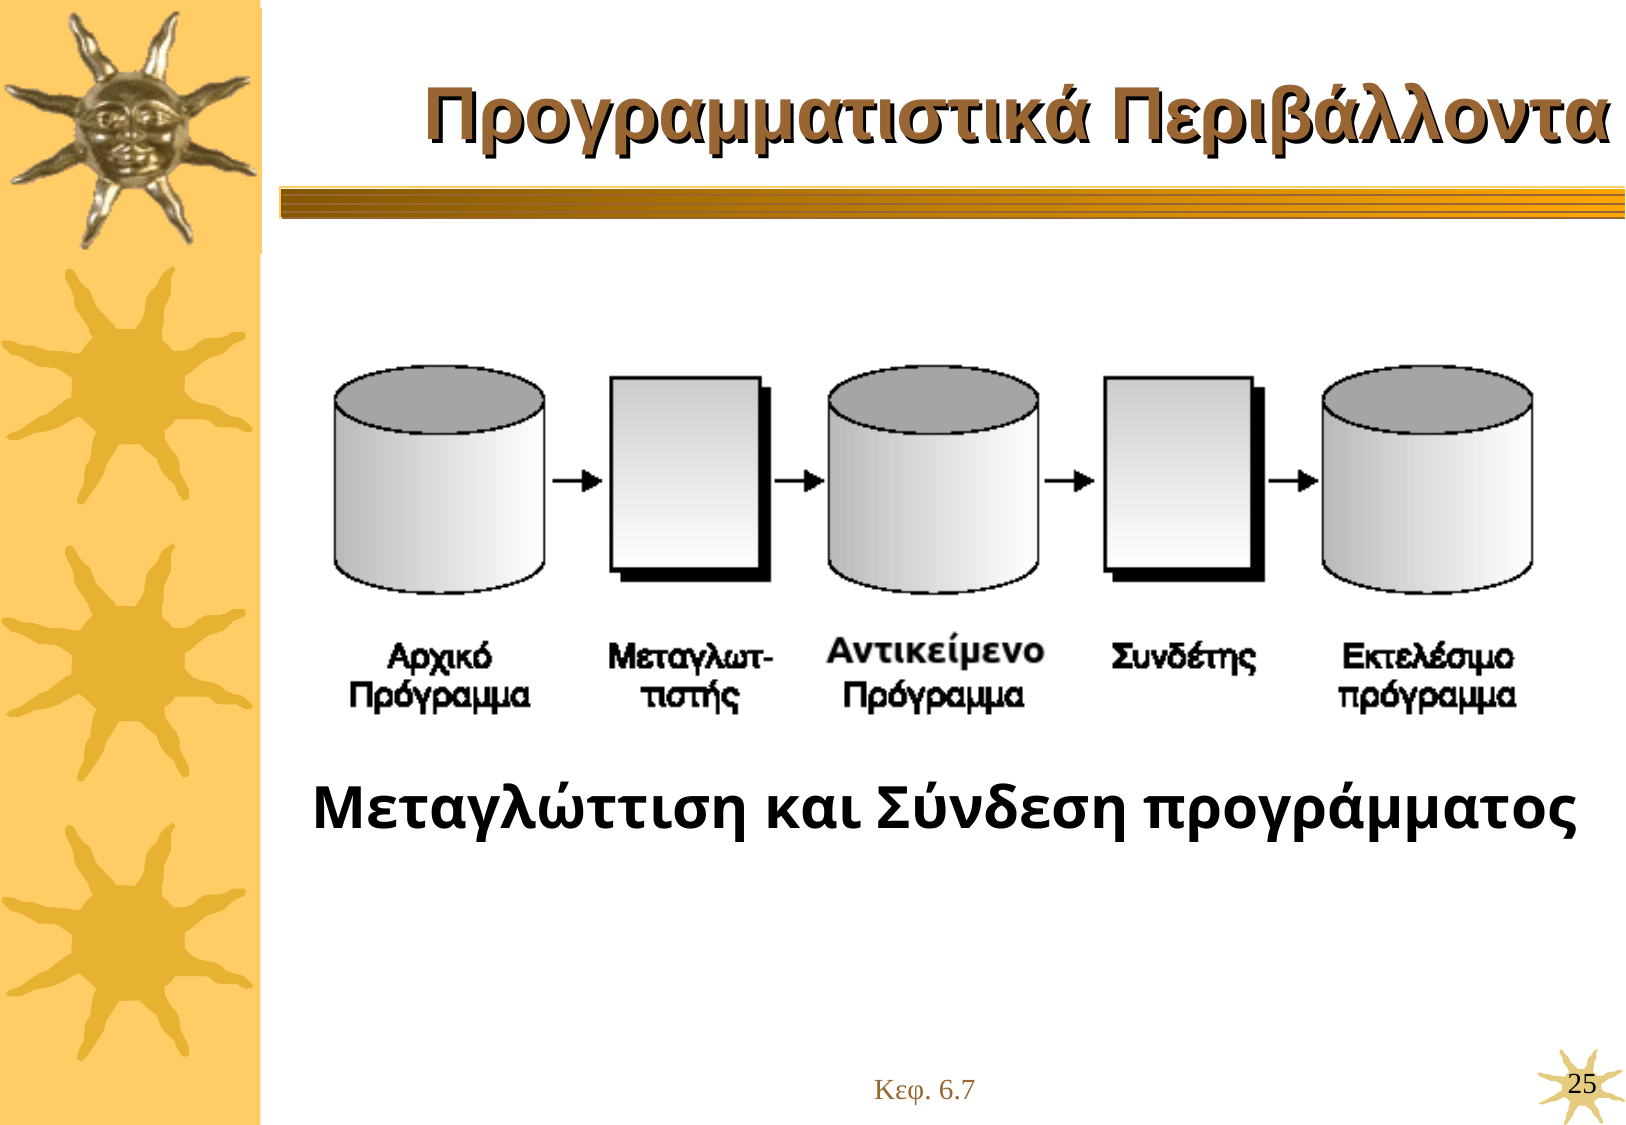

Προγραμματιστικά Περιβάλλοντα
Μεταγλώττιση και Σύνδεση προγράμματος
25
Κεφ. 6.7